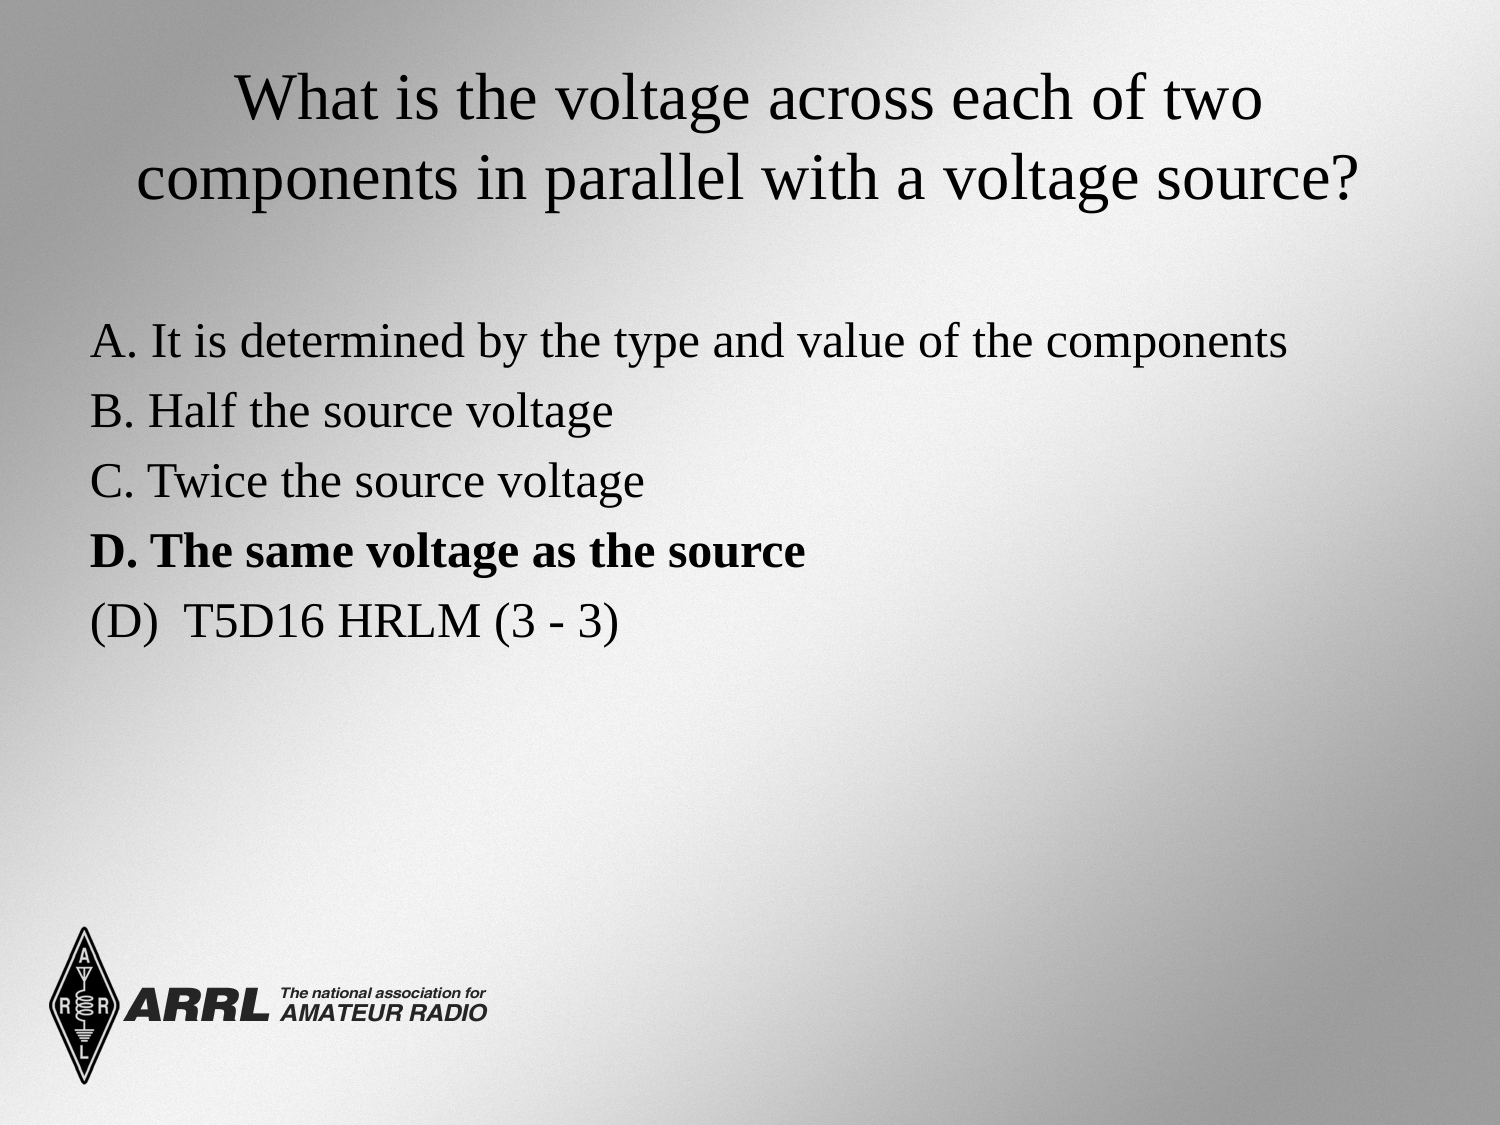

# What is the voltage across each of two components in parallel with a voltage source?
A. It is determined by the type and value of the components
B. Half the source voltage
C. Twice the source voltage
D. The same voltage as the source
(D) T5D16 HRLM (3 - 3)